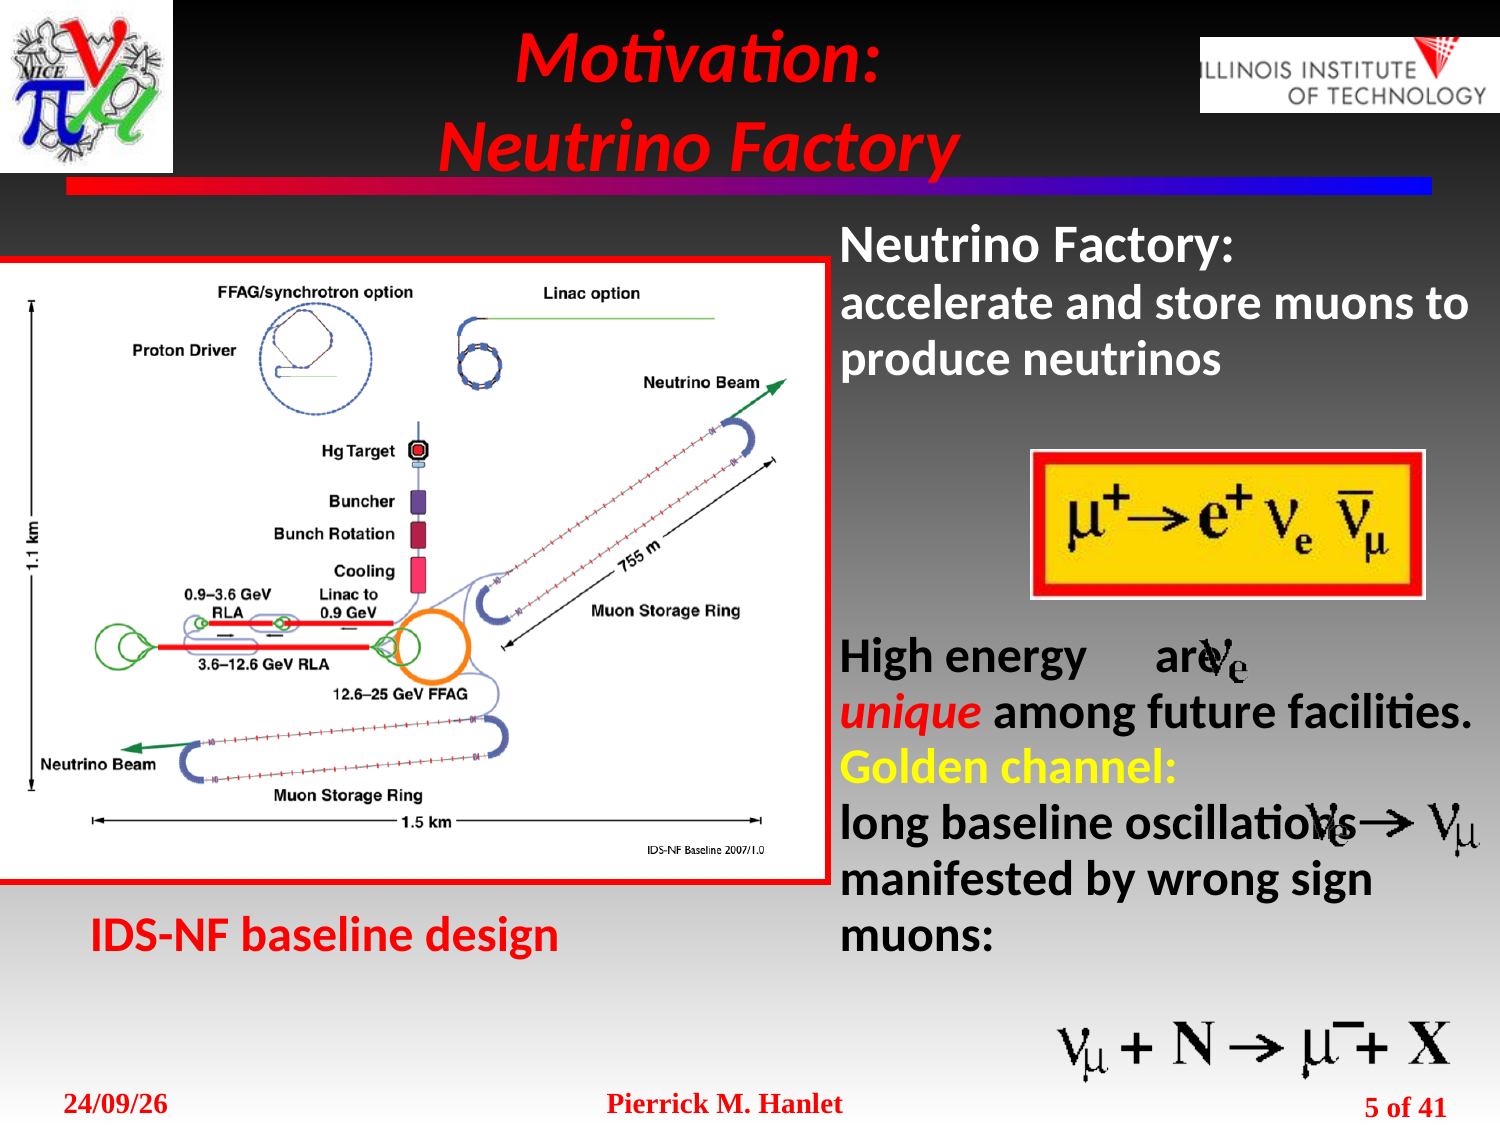

# Motivation: Neutrino Factory
Neutrino Factory:
accelerate and store muons to produce neutrinos
High energy are
unique among future facilities.
Golden channel:
long baseline oscillations manifested by wrong sign muons:
IDS-NF baseline design
5
Pierrick Hanlet